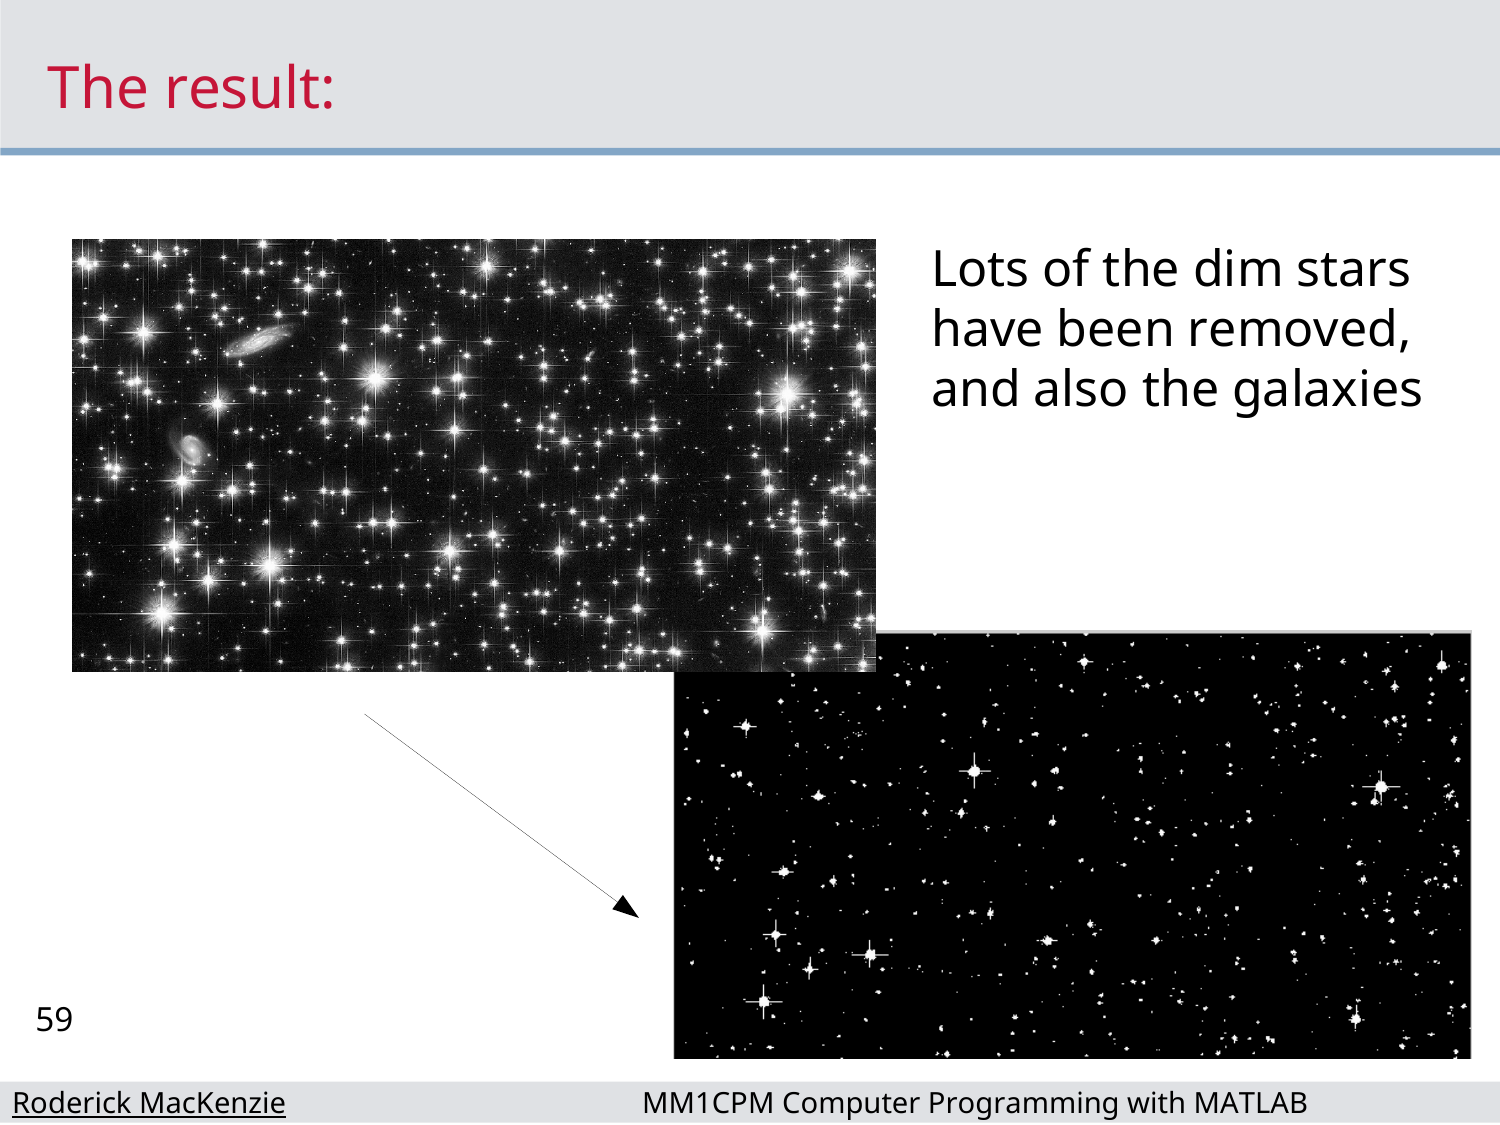

# The result:
Lots of the dim stars have been removed, and also the galaxies